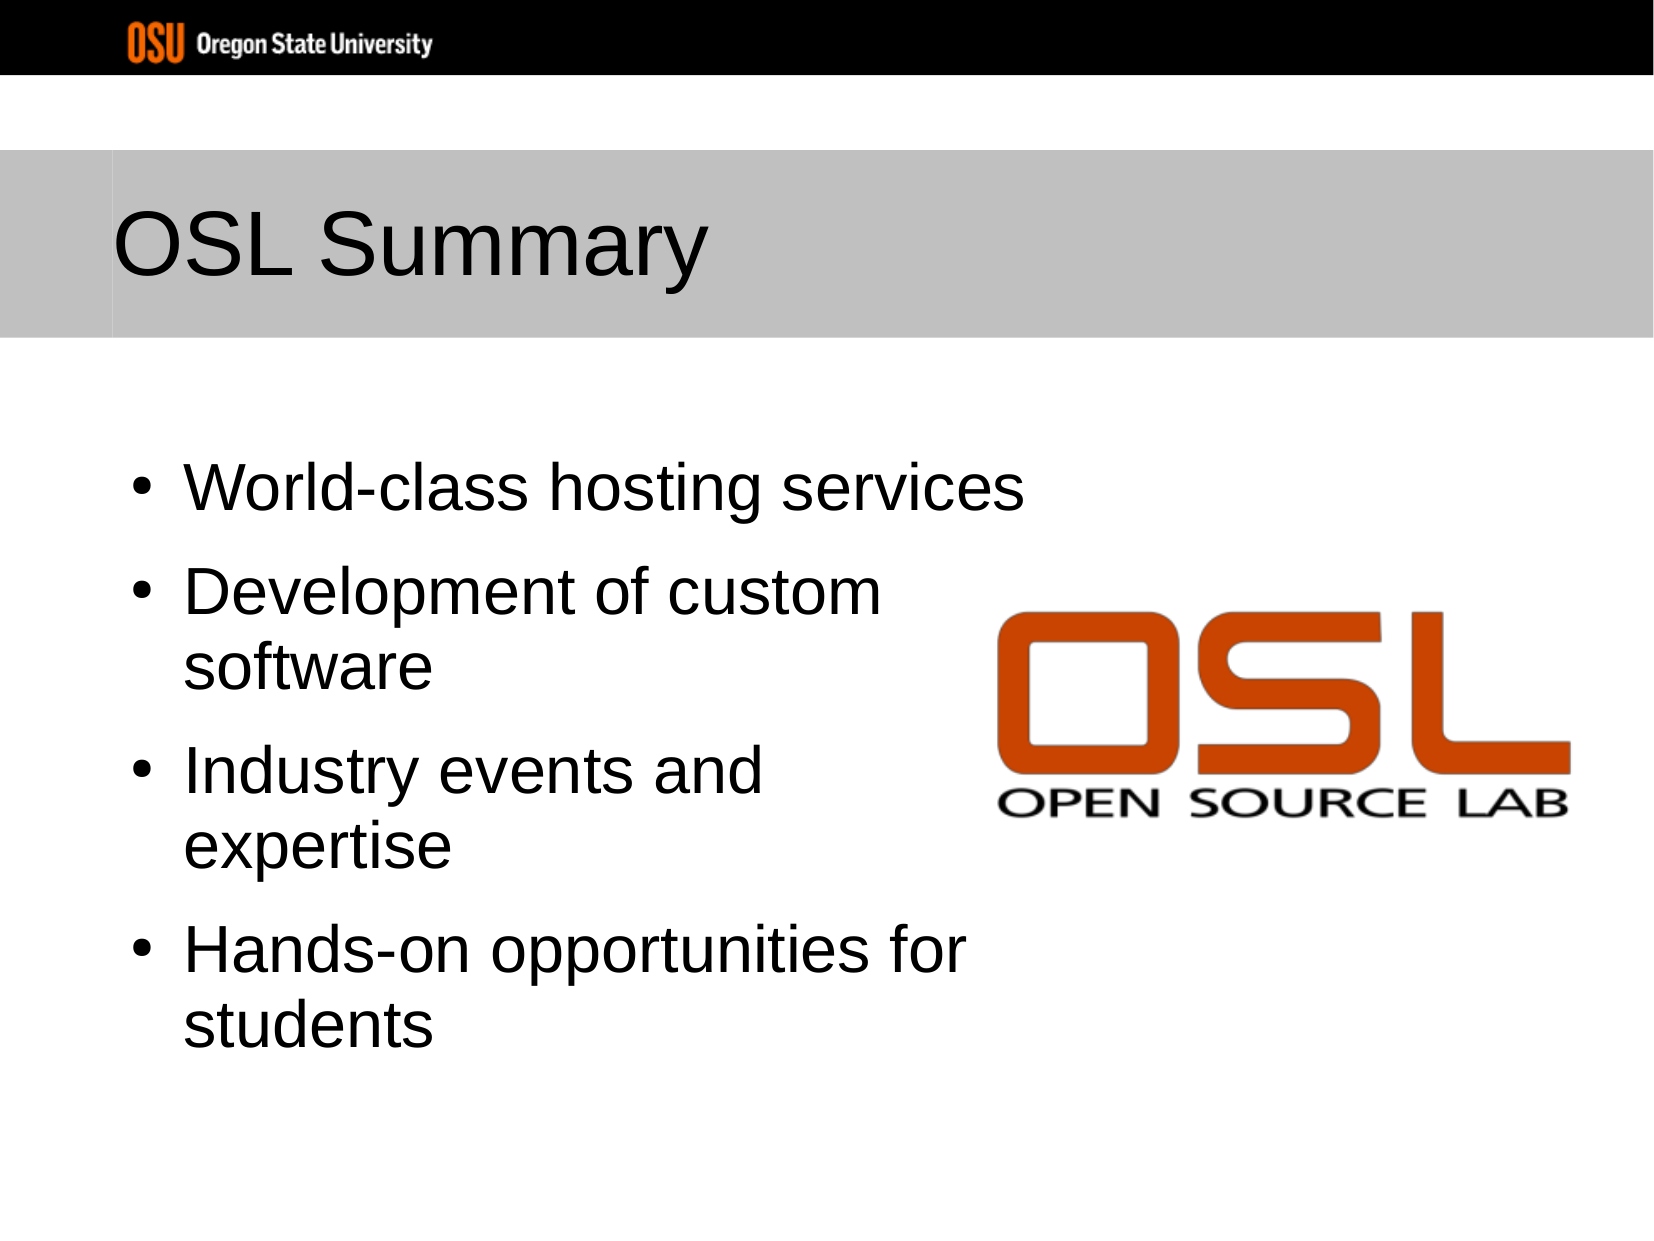

# OSL Summary
World-class hosting services
Development of custom software
Industry events and expertise
Hands-on opportunities for students